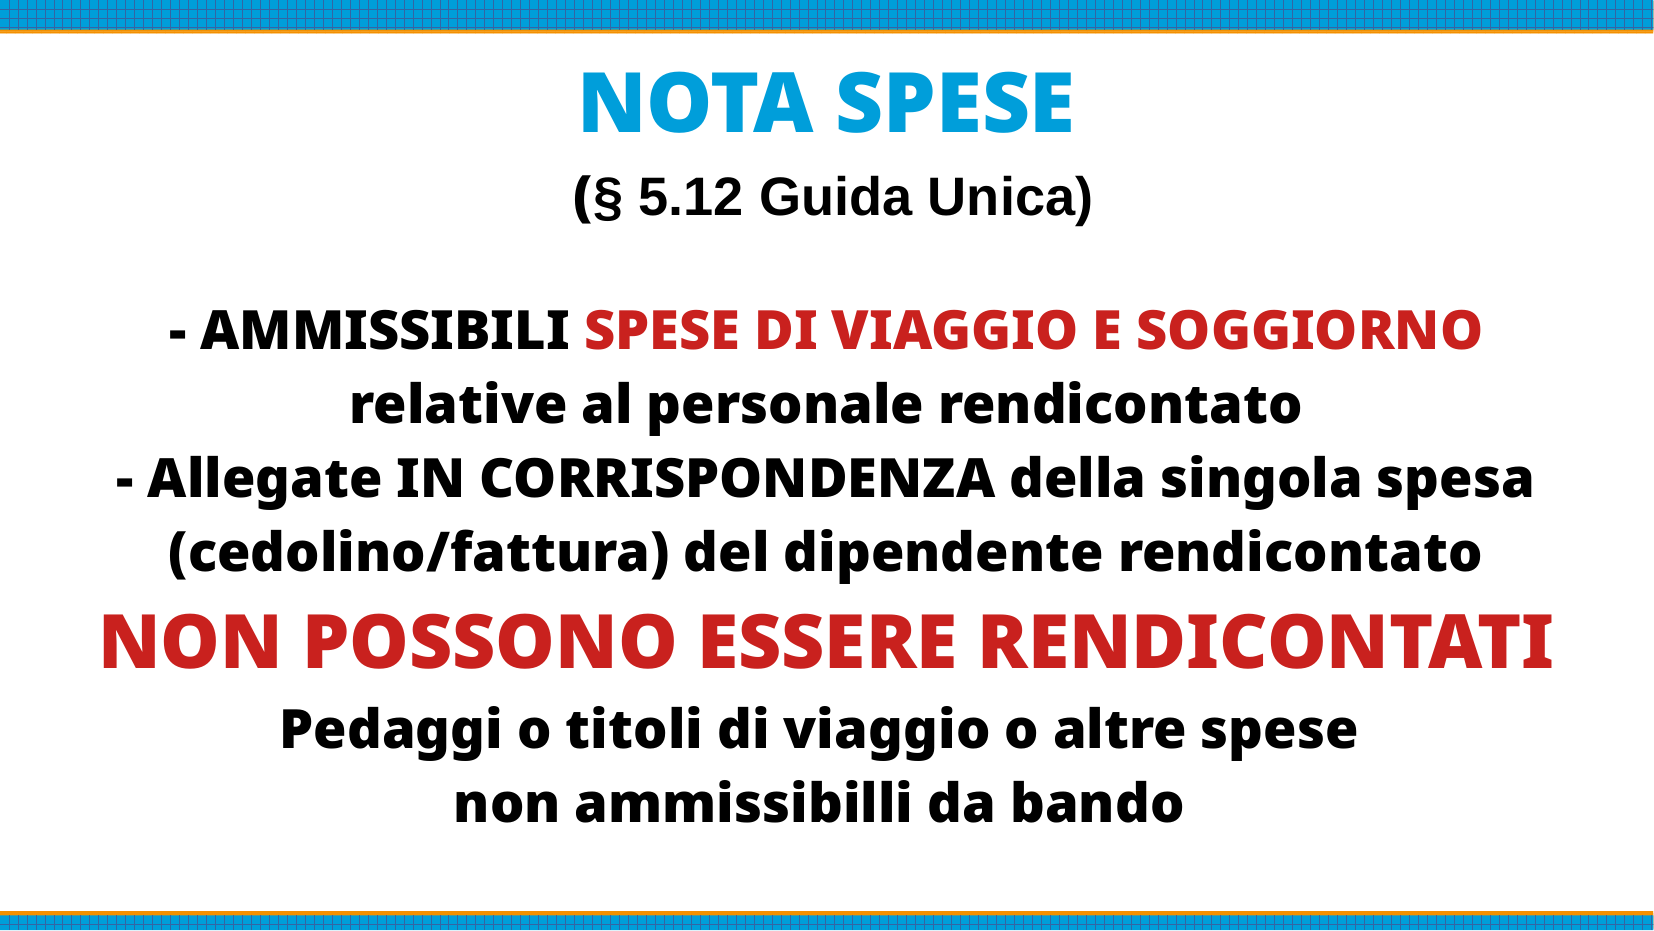

# NOTA SPESE
 (§ 5.12 Guida Unica)
- AMMISSIBILI SPESE DI VIAGGIO E SOGGIORNO relative al personale rendicontato
- Allegate IN CORRISPONDENZA della singola spesa (cedolino/fattura) del dipendente rendicontato
NON POSSONO ESSERE RENDICONTATI
Pedaggi o titoli di viaggio o altre spese
non ammissibilli da bando